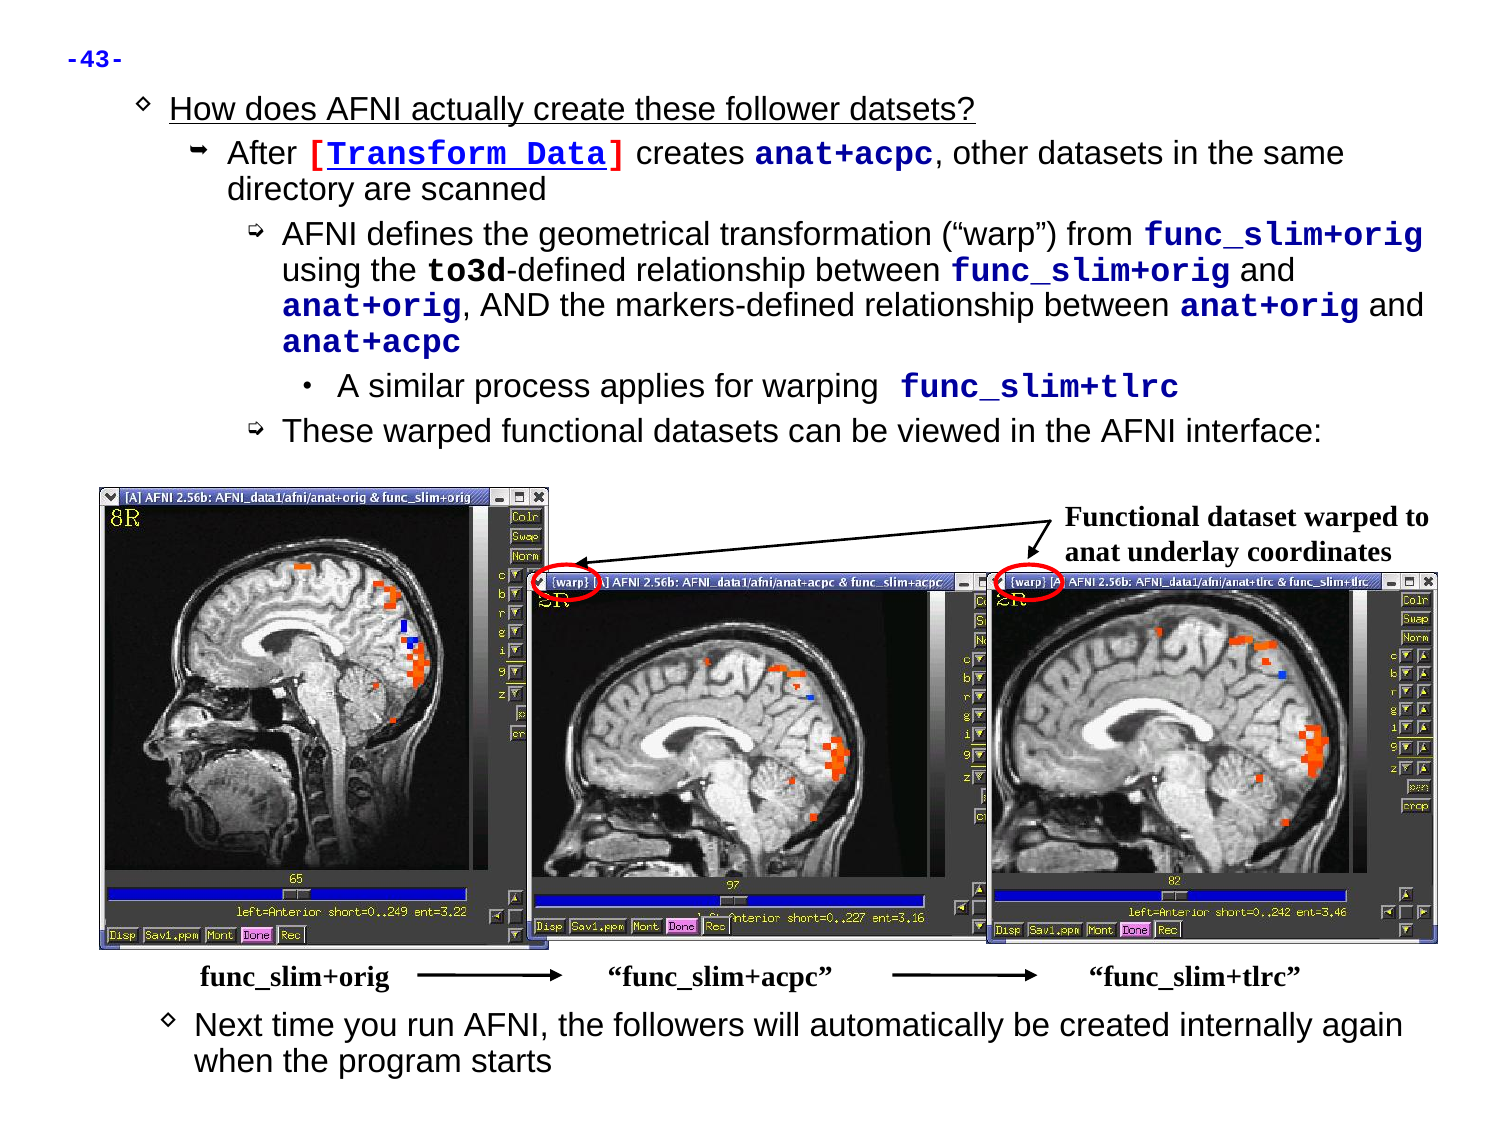

How does AFNI actually create these follower datsets?
After [Transform Data] creates anat+acpc, other datasets in the same directory are scanned
AFNI defines the geometrical transformation (“warp”) from func_slim+orig using the to3d-defined relationship between func_slim+orig and anat+orig, AND the markers-defined relationship between anat+orig and anat+acpc
A similar process applies for warping func_slim+tlrc
These warped functional datasets can be viewed in the AFNI interface:
Functional dataset warped to anat underlay coordinates
func_slim+orig
“func_slim+acpc”
“func_slim+tlrc”
Next time you run AFNI, the followers will automatically be created internally again when the program starts